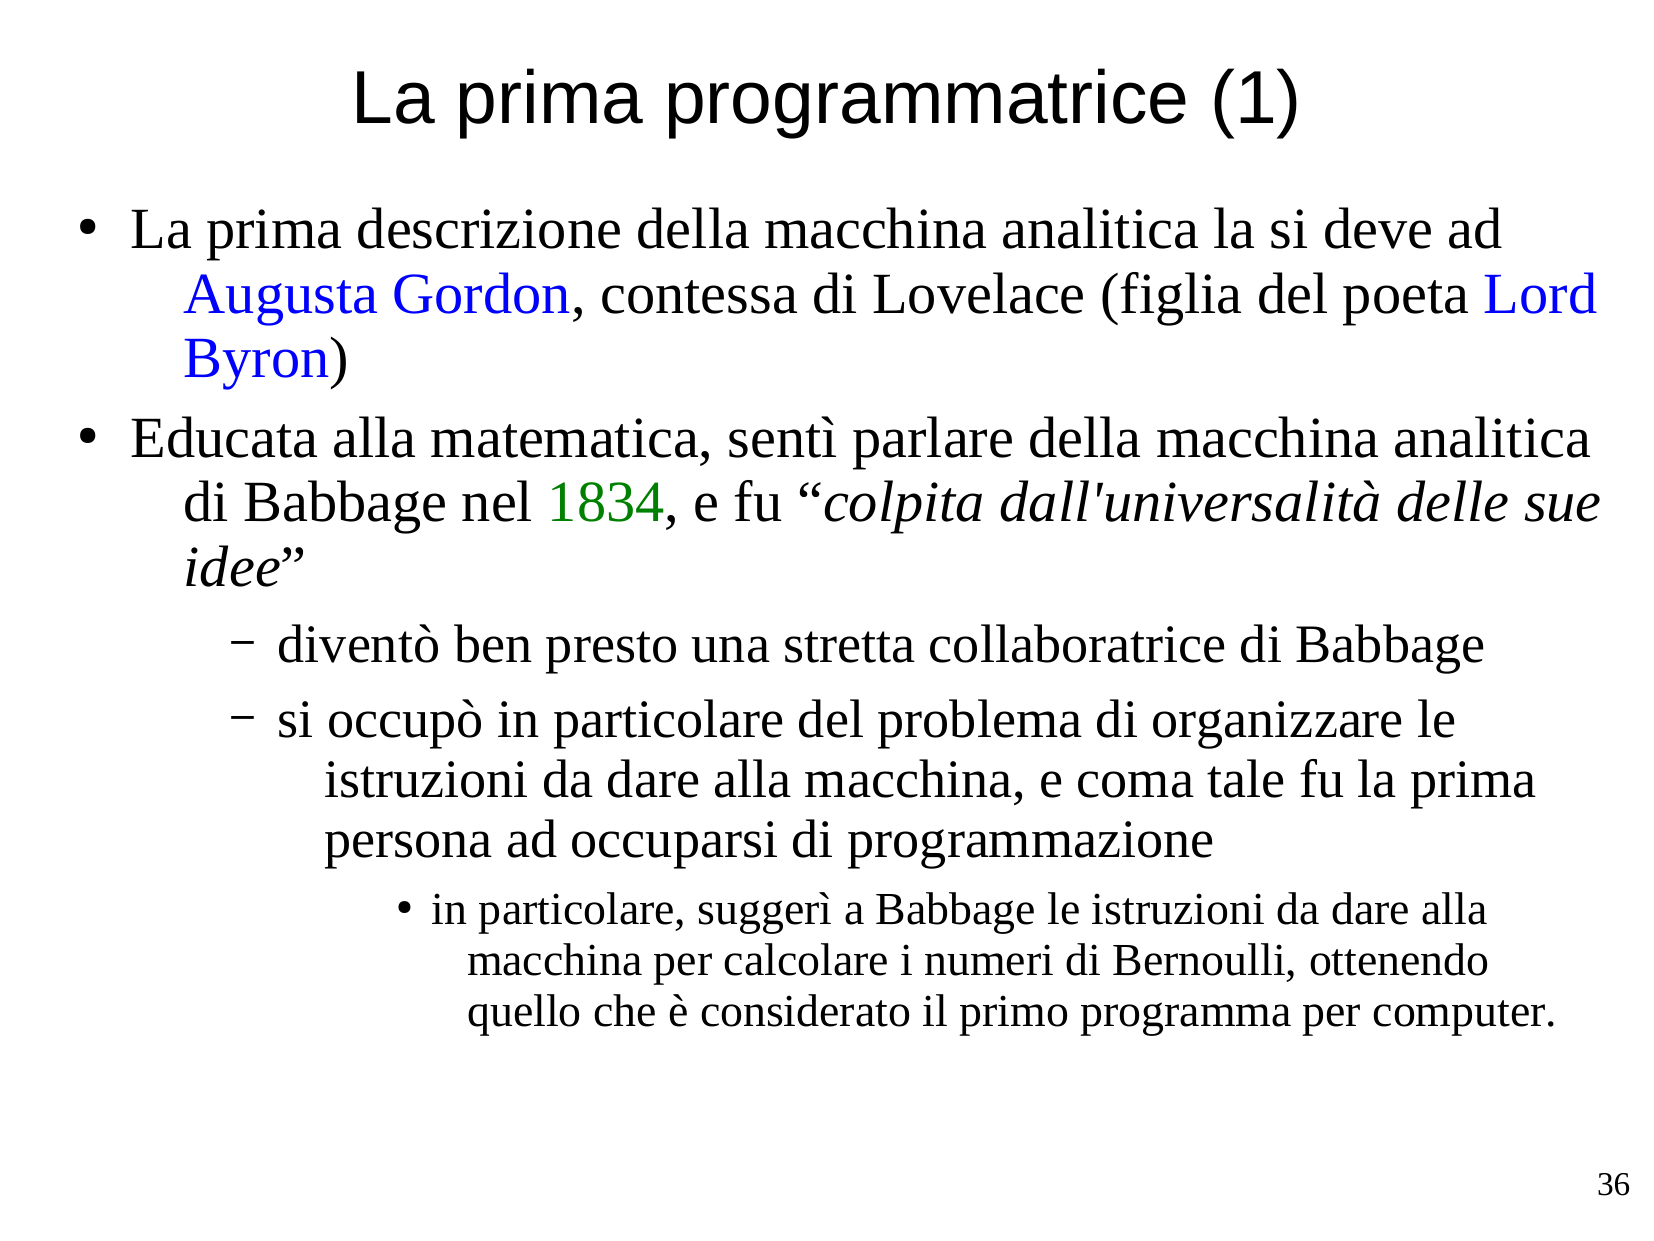

# La prima programmatrice (1)
La prima descrizione della macchina analitica la si deve ad Augusta Gordon, contessa di Lovelace (figlia del poeta Lord Byron)
Educata alla matematica, sentì parlare della macchina analitica di Babbage nel 1834, e fu “colpita dall'universalità delle sue idee”
diventò ben presto una stretta collaboratrice di Babbage
si occupò in particolare del problema di organizzare le istruzioni da dare alla macchina, e coma tale fu la prima persona ad occuparsi di programmazione
in particolare, suggerì a Babbage le istruzioni da dare alla macchina per calcolare i numeri di Bernoulli, ottenendo quello che è considerato il primo programma per computer.